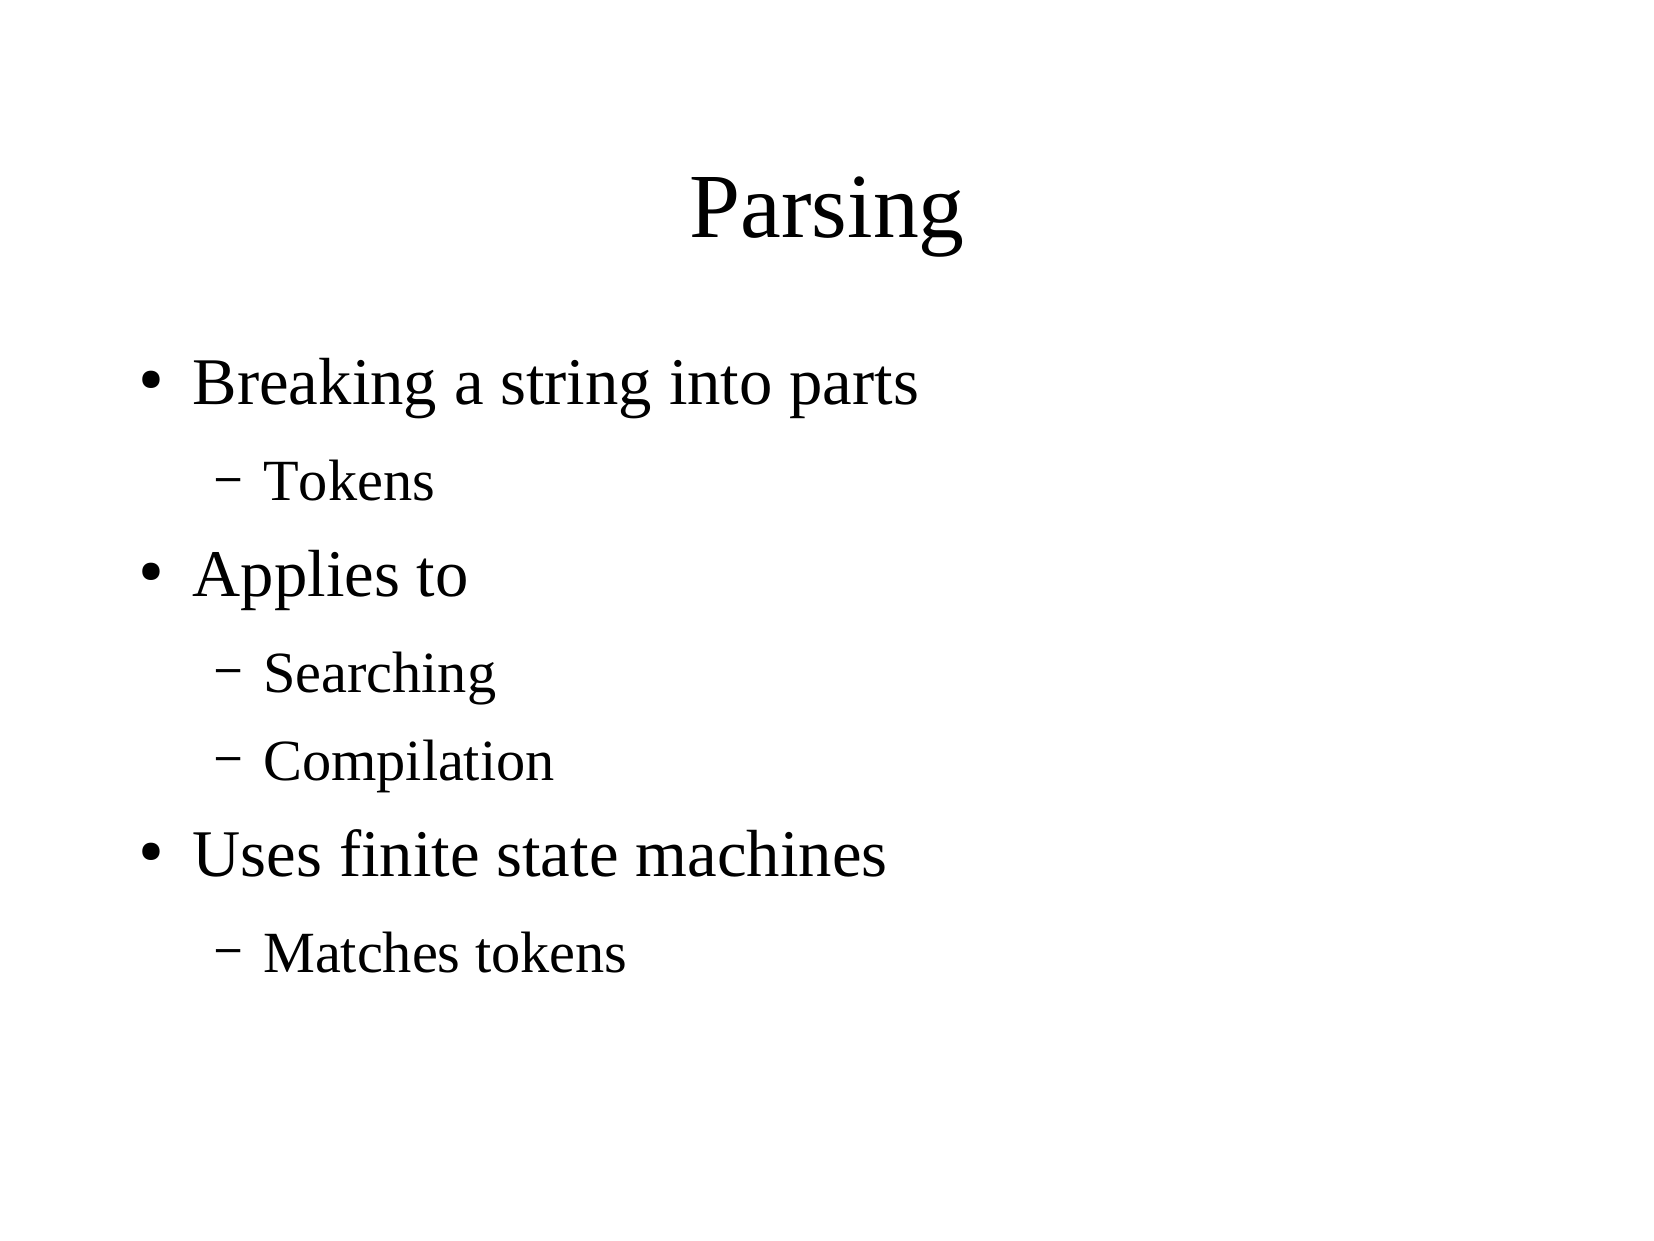

# Parsing
Breaking a string into parts
Tokens
Applies to
Searching
Compilation
Uses finite state machines
Matches tokens